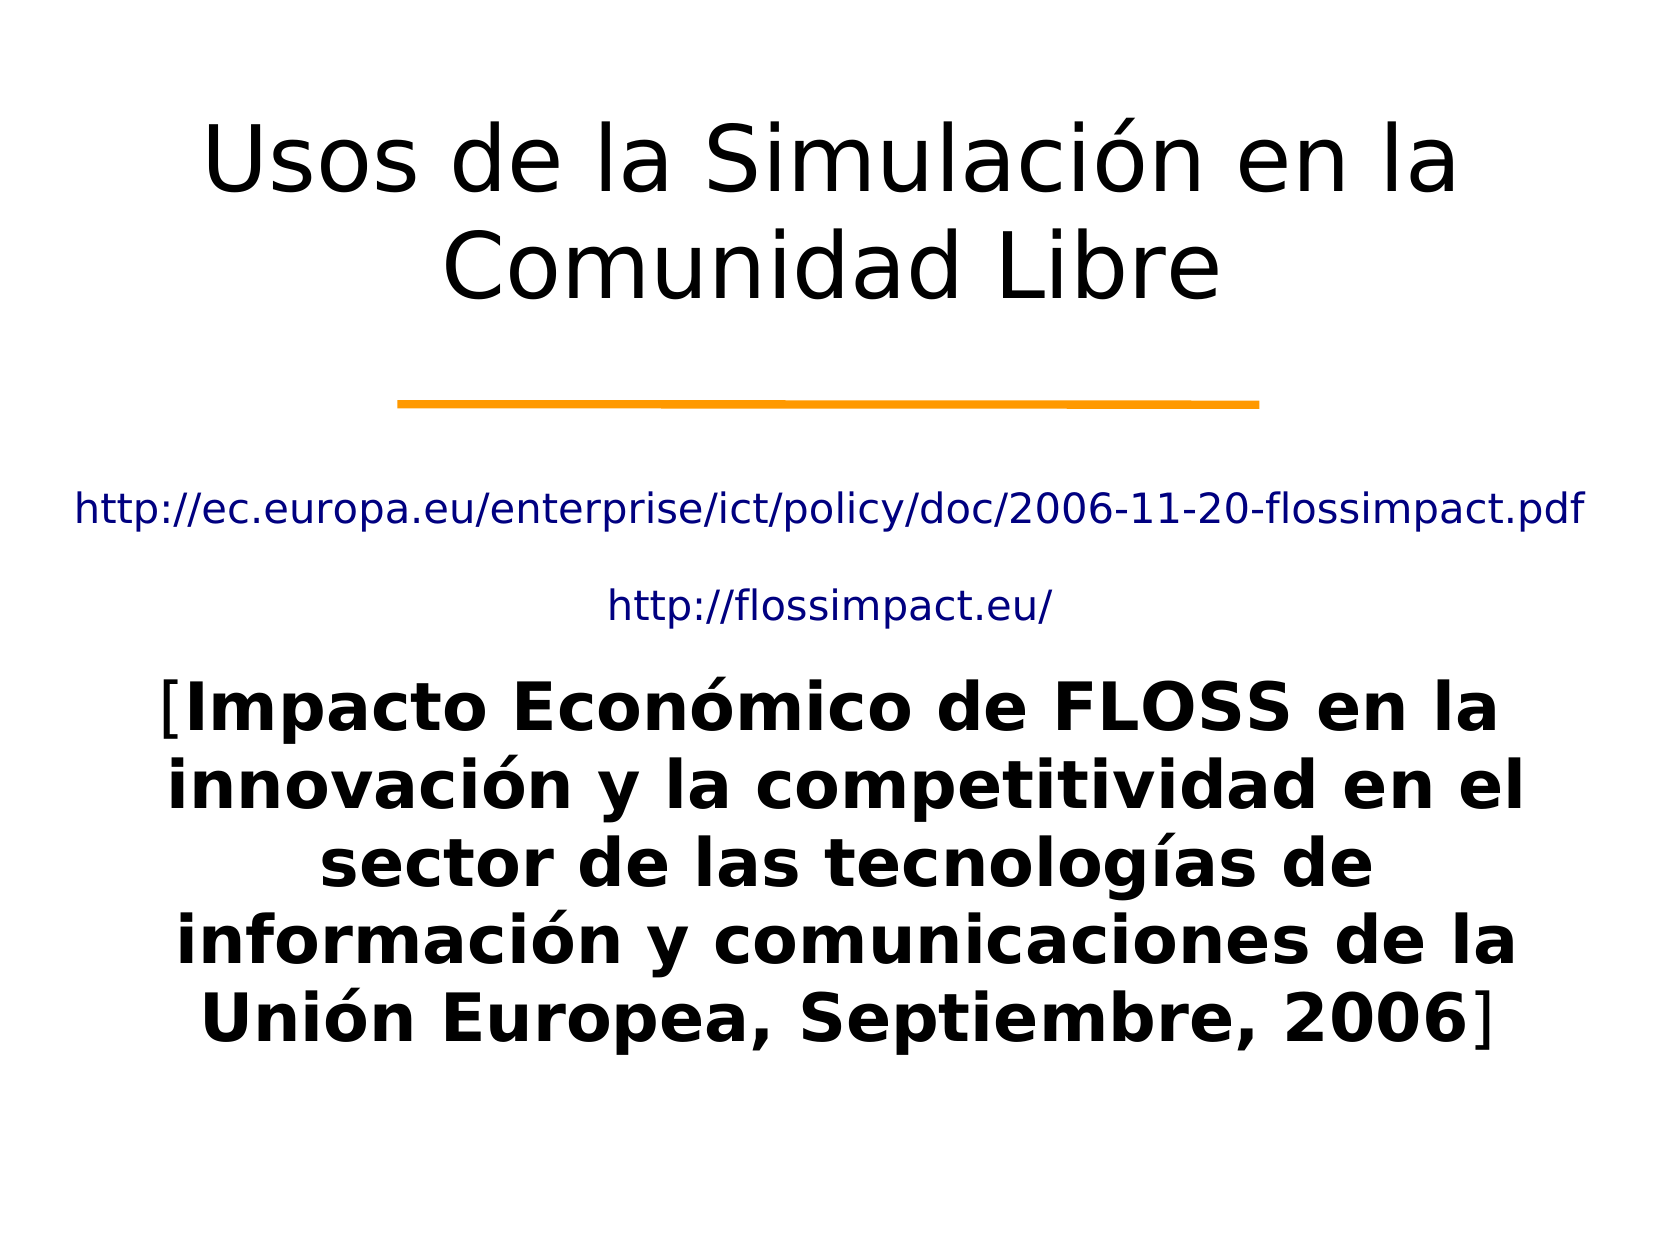

# Usos de la Simulación en la Comunidad Libre
http://ec.europa.eu/enterprise/ict/policy/doc/2006-11-20-flossimpact.pdf
http://flossimpact.eu/
[Impacto Económico de FLOSS en la innovación y la competitividad en el sector de las tecnologías de información y comunicaciones de la Unión Europea, Septiembre, 2006]